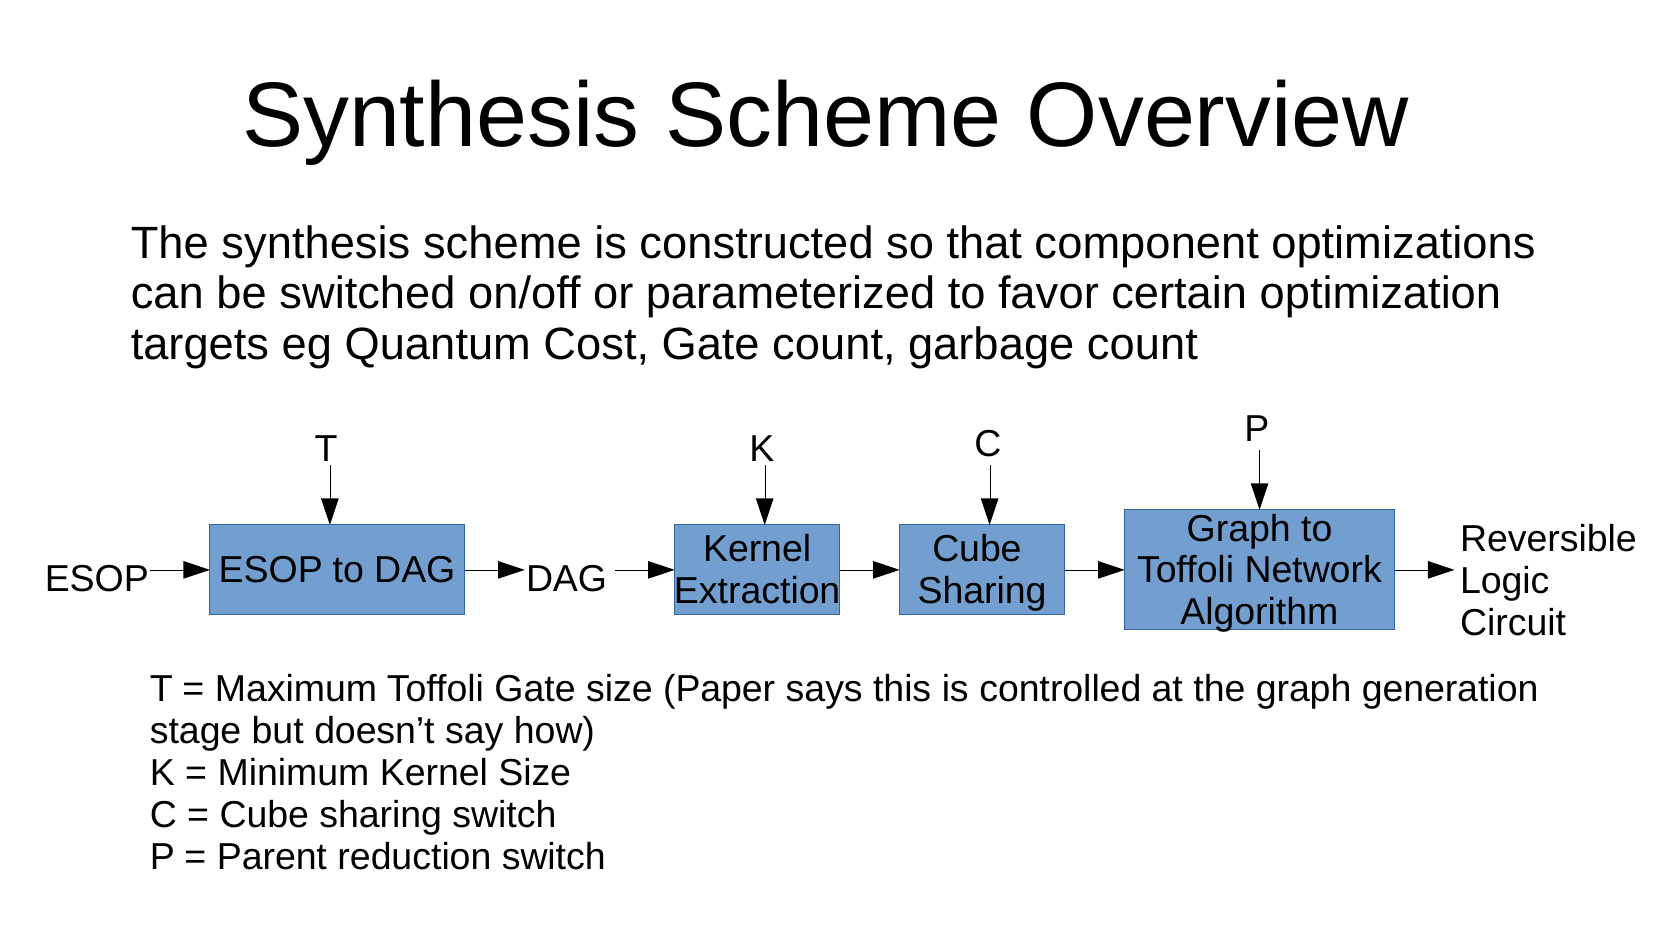

# Synthesis Scheme Overview
The synthesis scheme is constructed so that component optimizations can be switched on/off or parameterized to favor certain optimization targets eg Quantum Cost, Gate count, garbage count
P
C
T
K
Graph to
Toffoli Network
Algorithm
Reversible Logic Circuit
ESOP to DAG
DAG
Kernel
Extraction
Cube
Sharing
ESOP
DAG
T = Maximum Toffoli Gate size (Paper says this is controlled at the graph generation stage but doesn’t say how)
K = Minimum Kernel Size
C = Cube sharing switch
P = Parent reduction switch